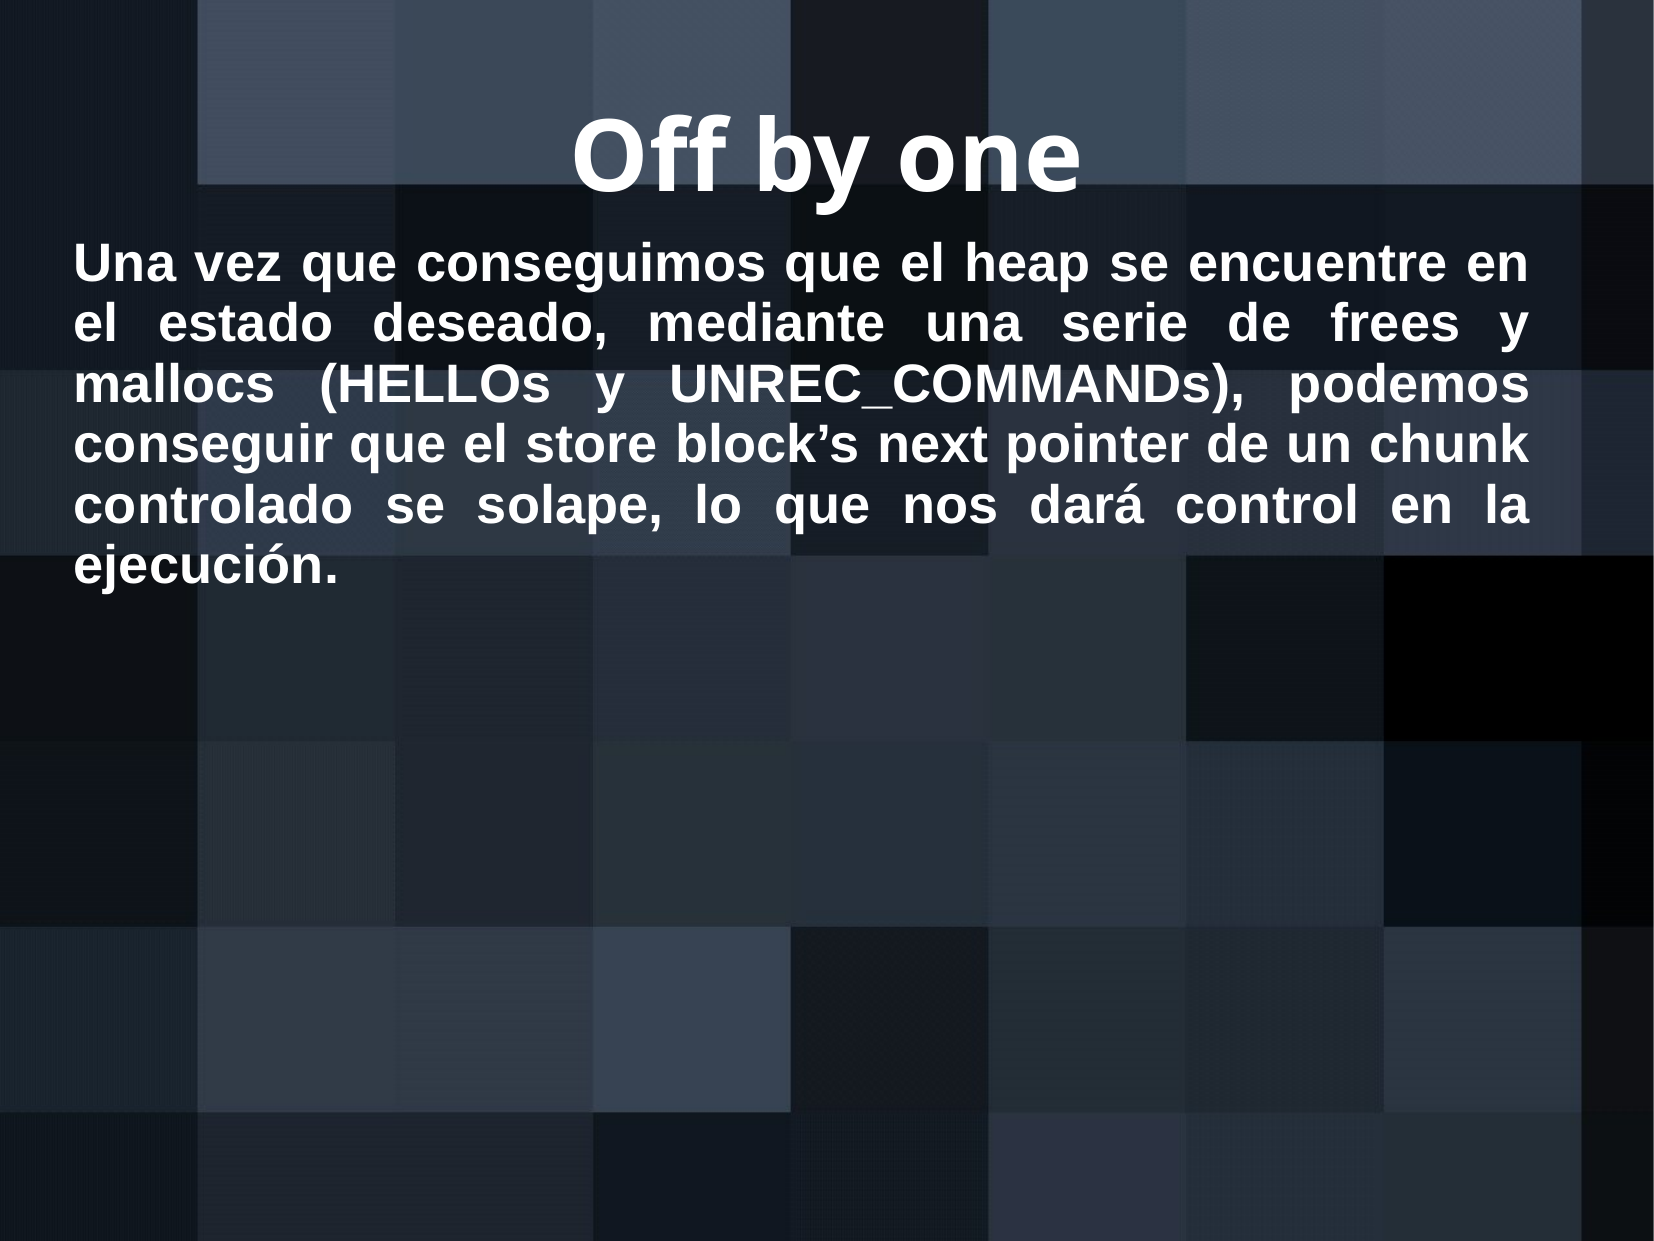

# Off by one
Una vez que conseguimos que el heap se encuentre en el estado deseado, mediante una serie de frees y mallocs (HELLOs y UNREC_COMMANDs), podemos conseguir que el store block’s next pointer de un chunk controlado se solape, lo que nos dará control en la ejecución.